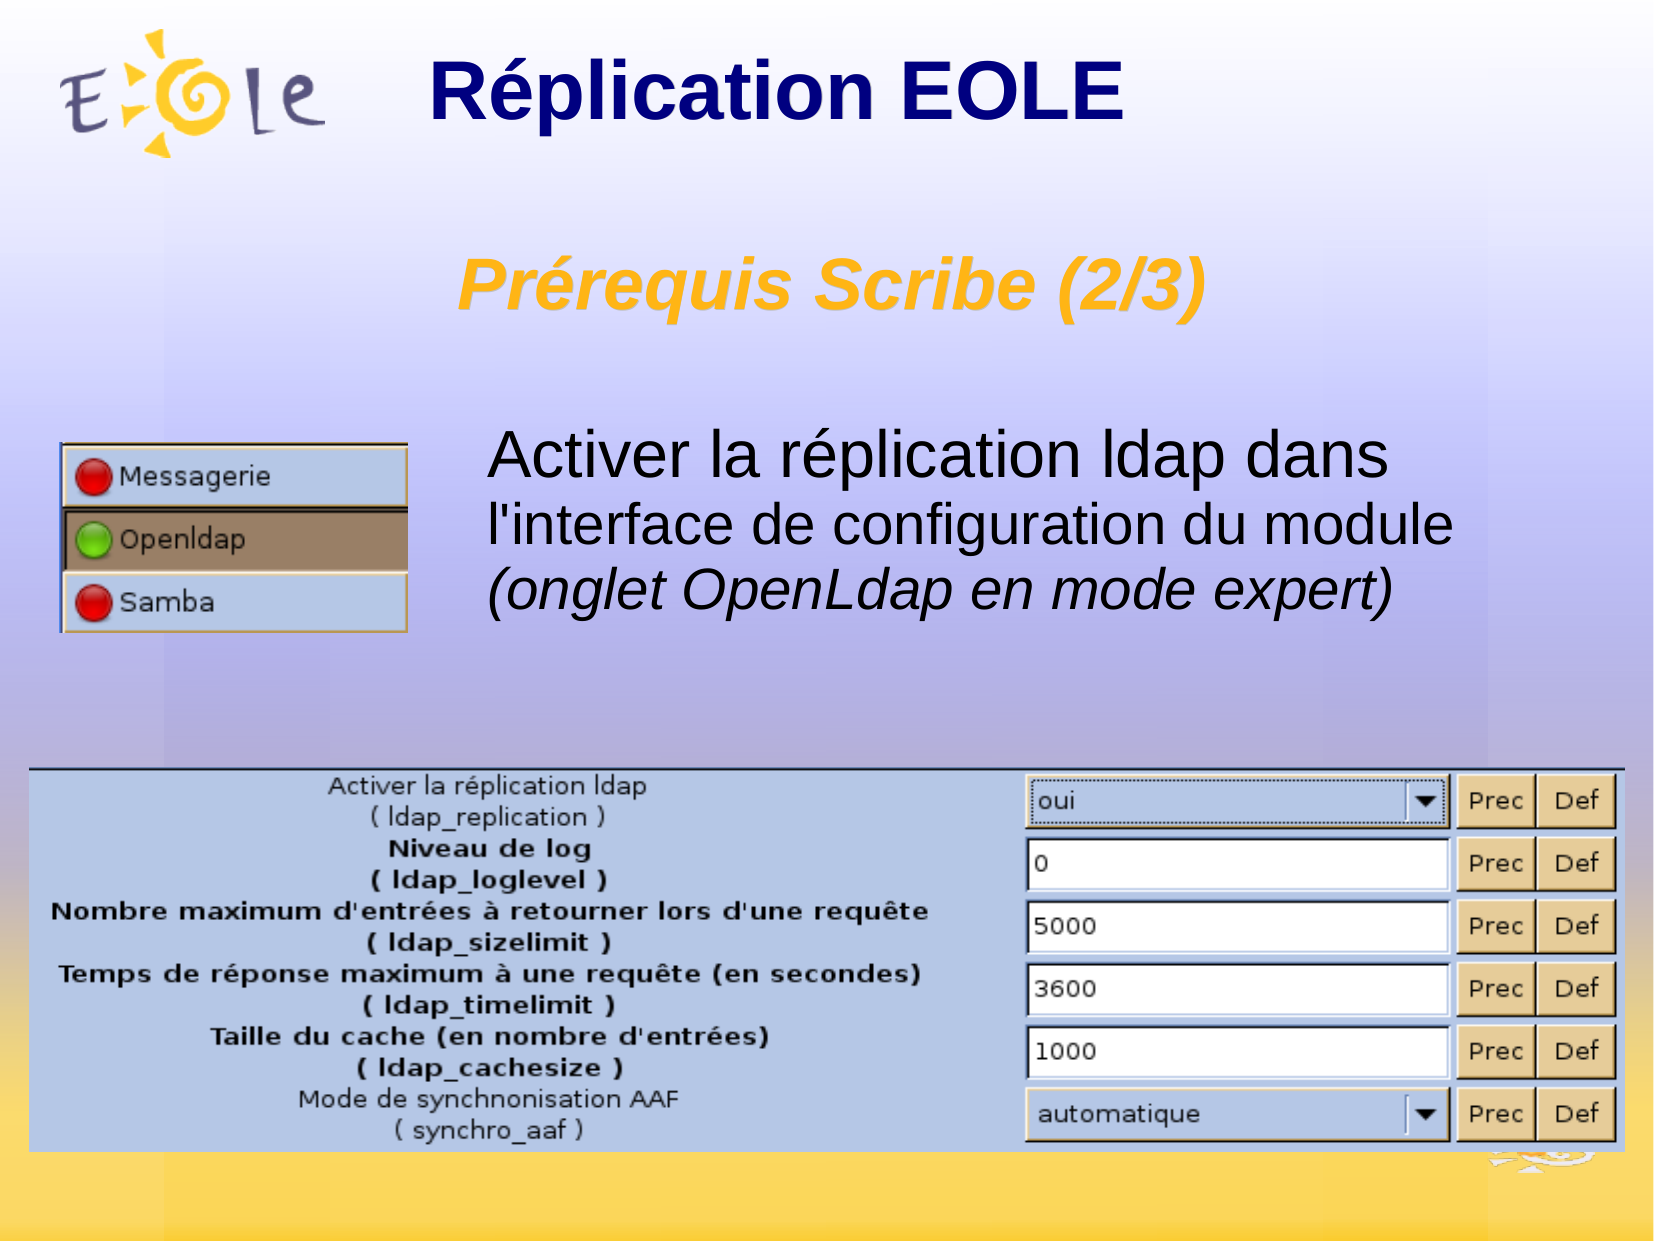

Réplication EOLE
Prérequis Scribe (2/3)
Activer la réplication ldap dans
l'interface de configuration du module
(onglet OpenLdap en mode expert)